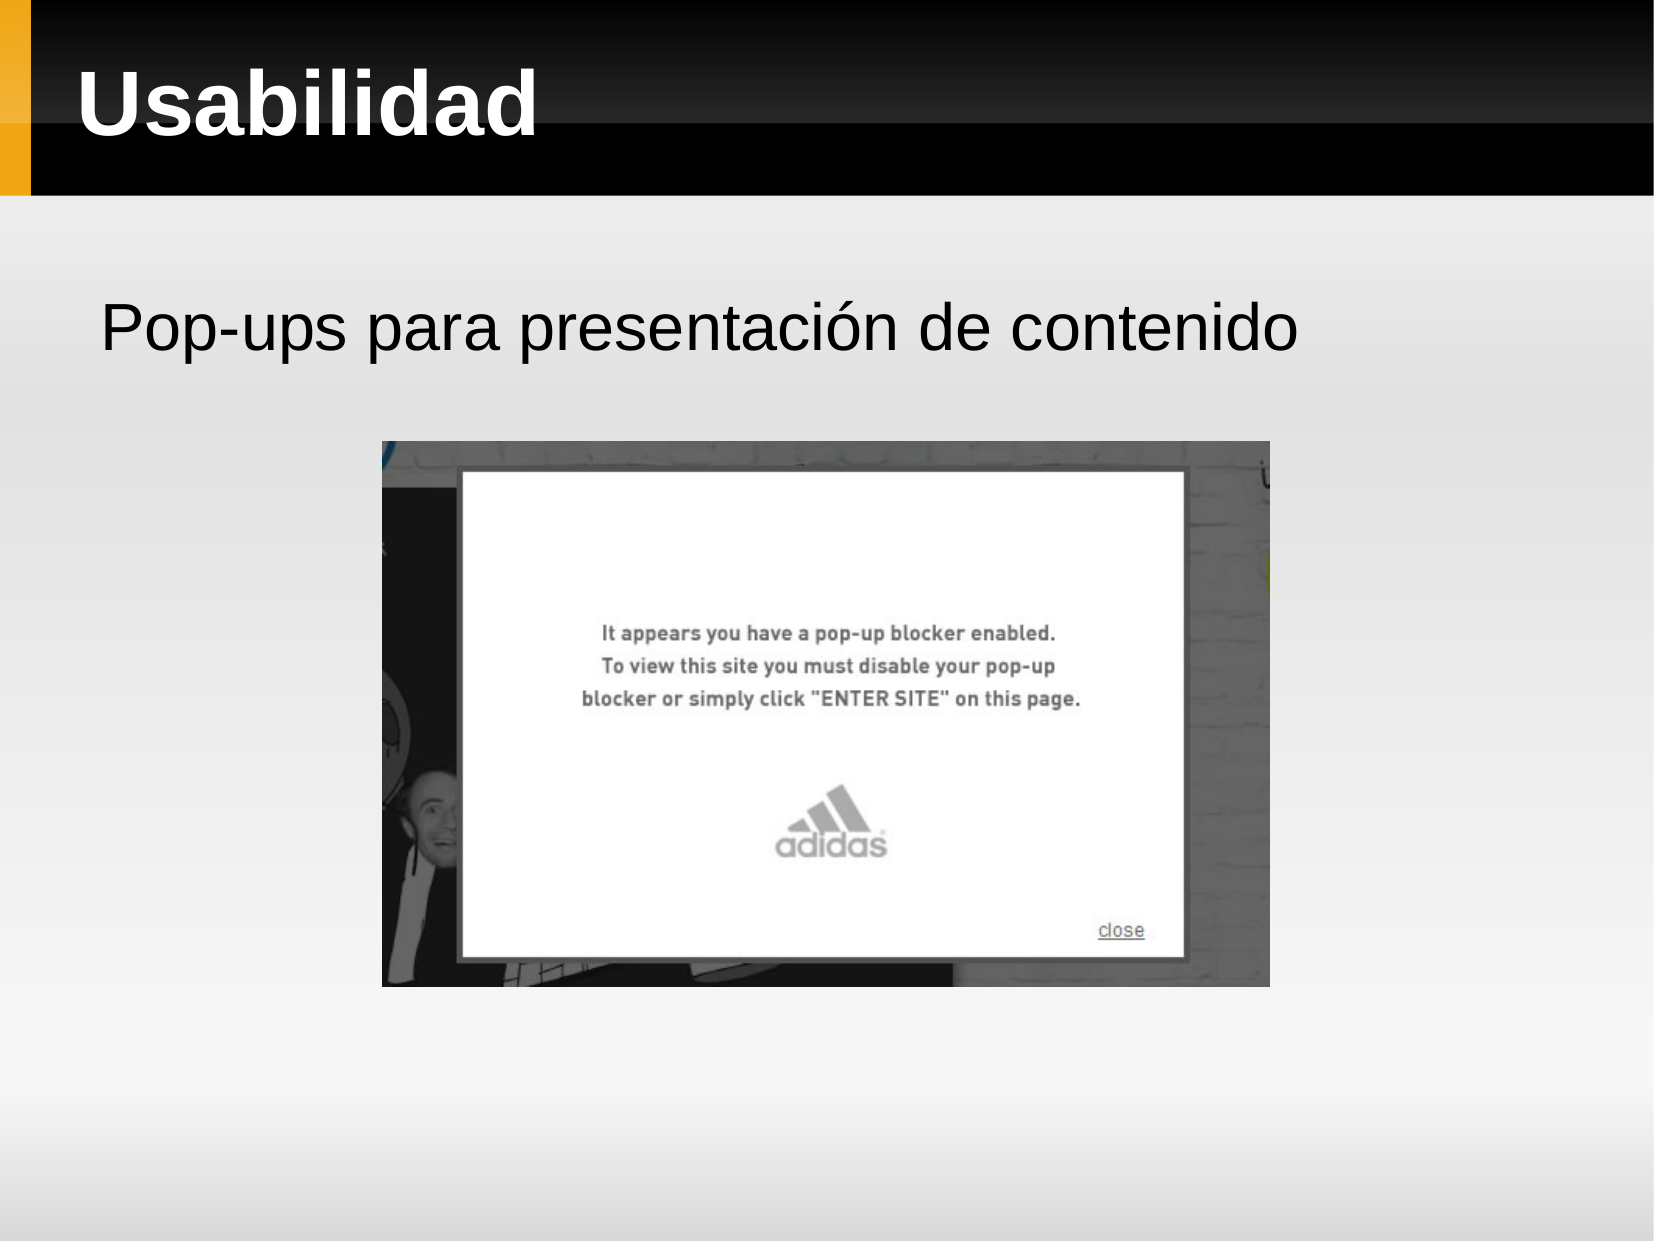

# Usabilidad
Pop-ups para presentación de contenido